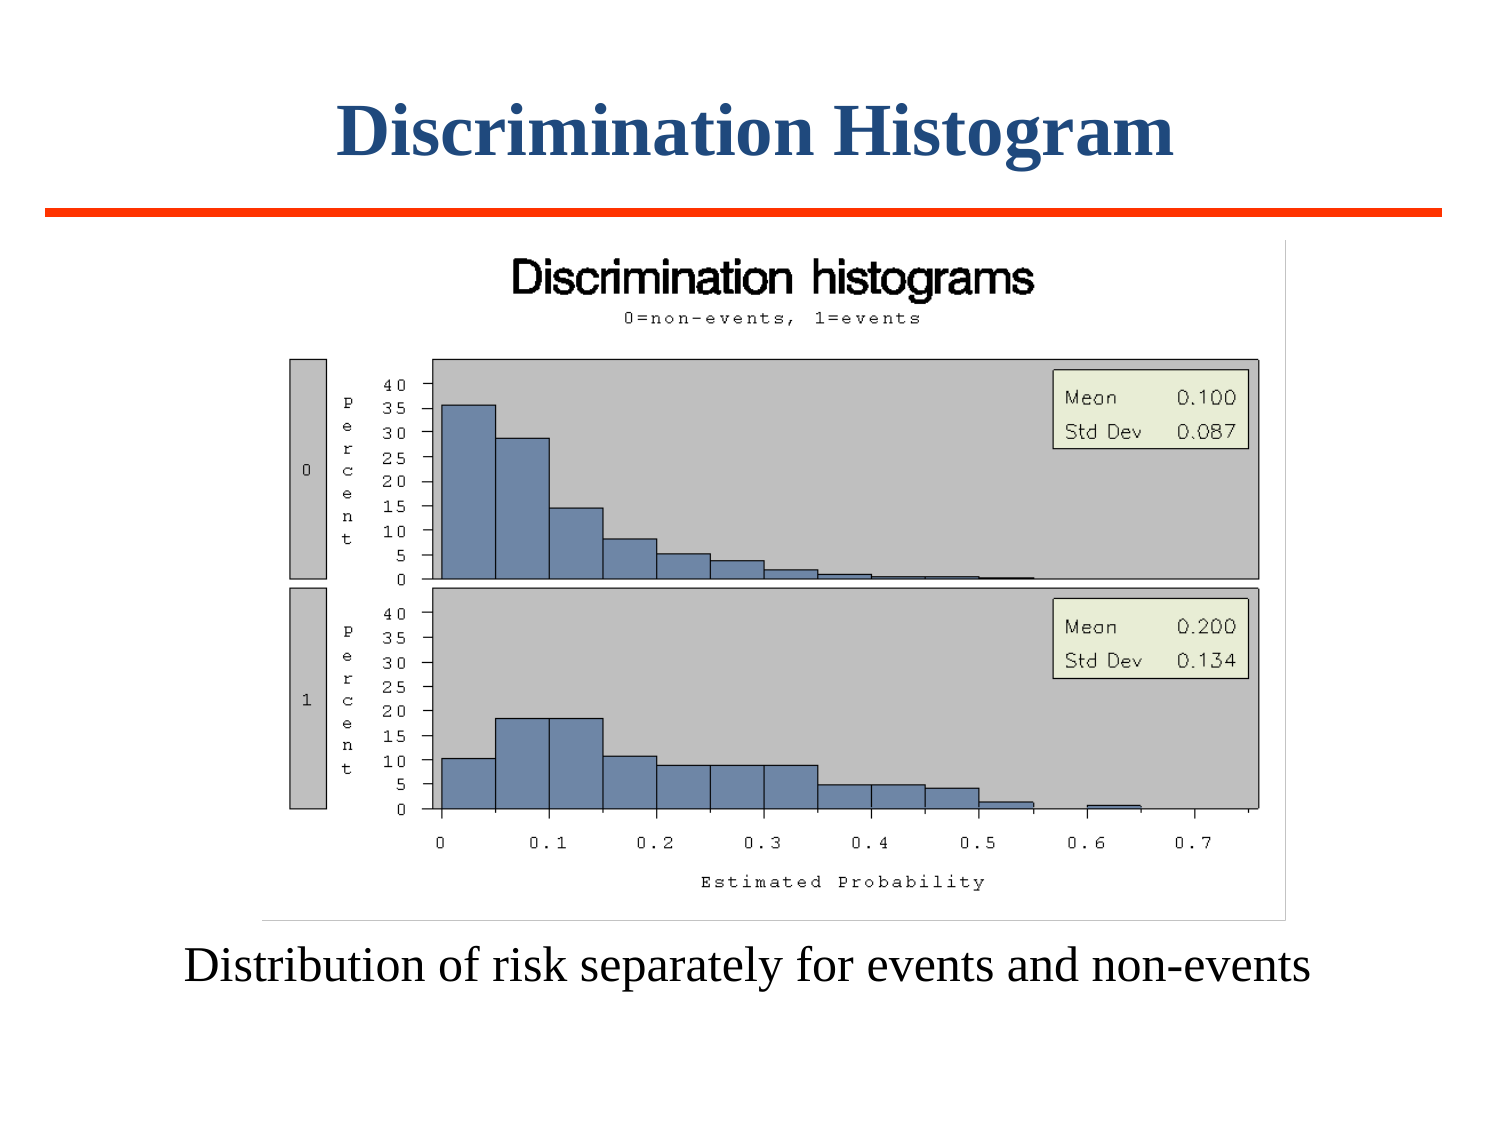

Discrimination Histogram
Distribution of risk separately for events and non-events